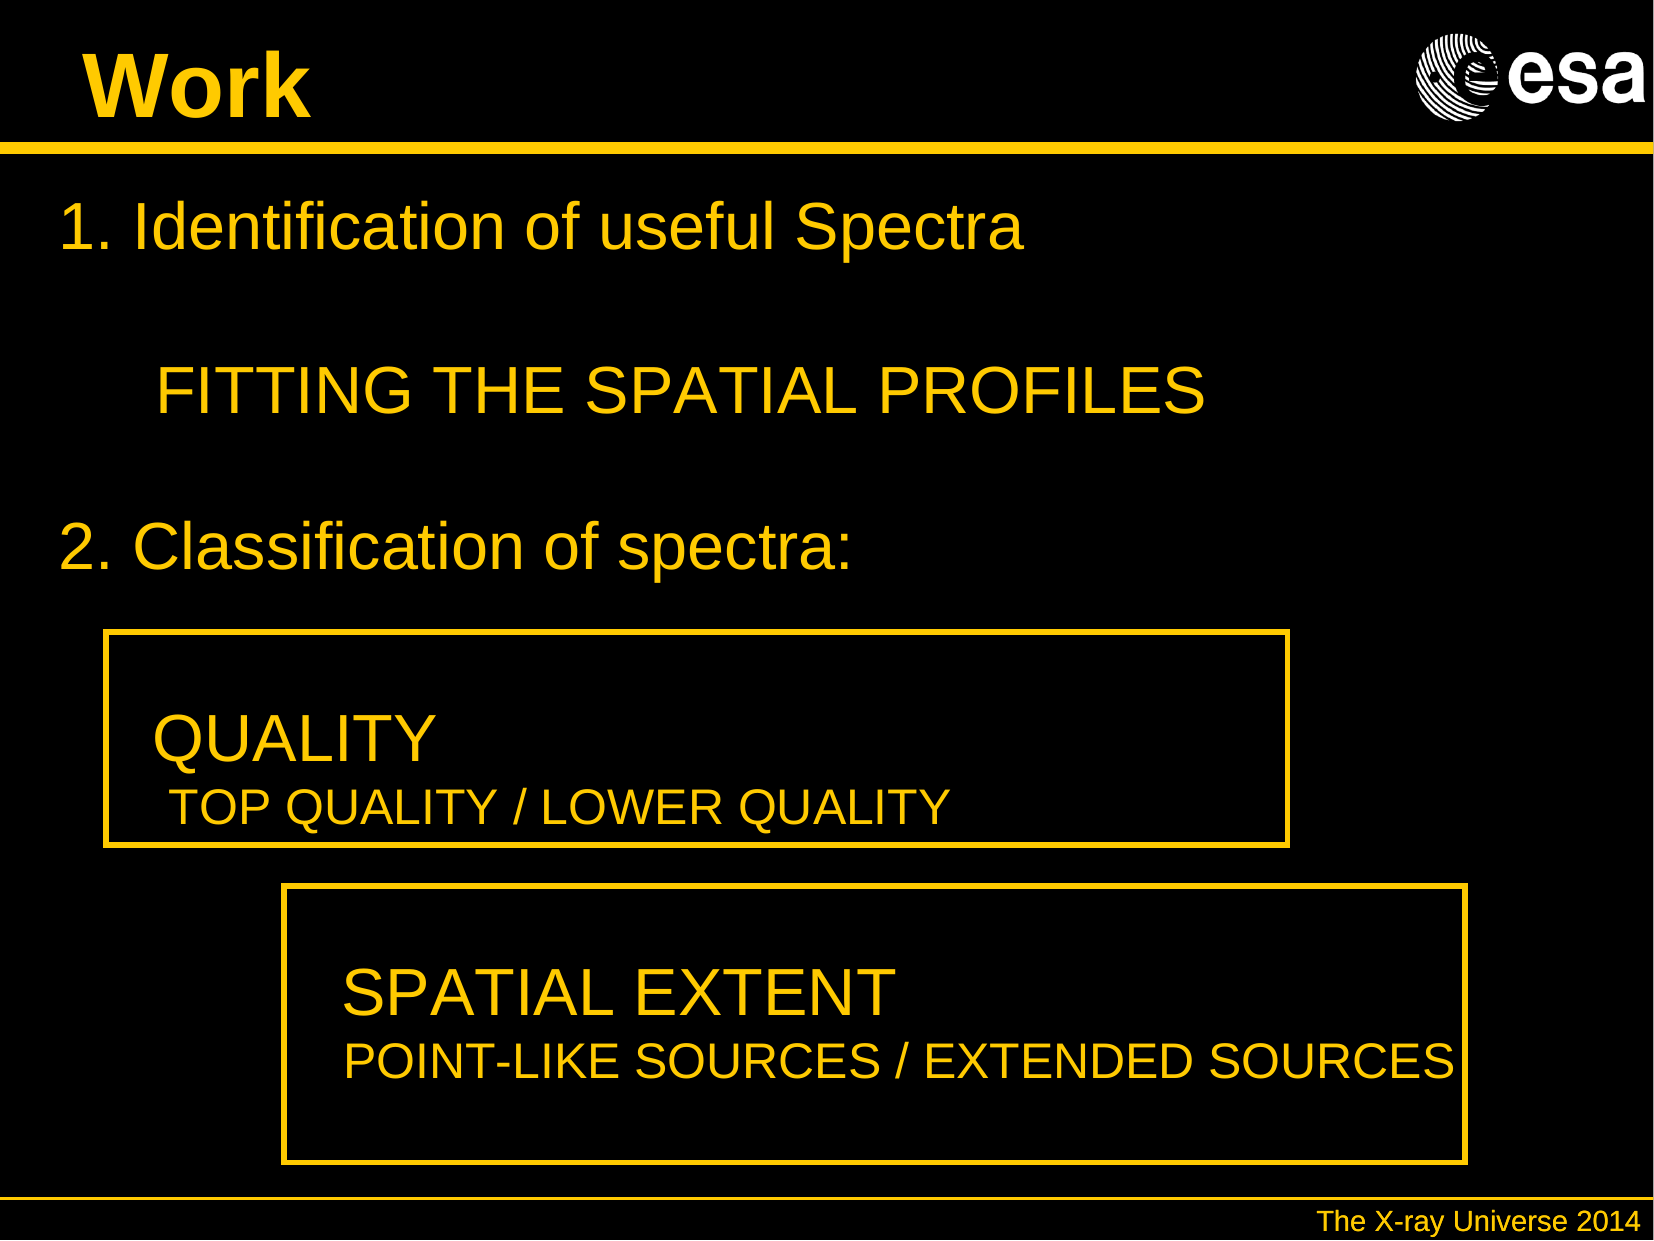

# Work
1. Identification of useful Spectra
2. Classification of spectra:
 FITTING THE SPATIAL PROFILES
 QUALITY
 TOP QUALITY / LOWER QUALITY
 SPATIAL EXTENT
 POINT-LIKE SOURCES / EXTENDED SOURCES
The X-ray Universe 2014
The X-ray Universe 2014